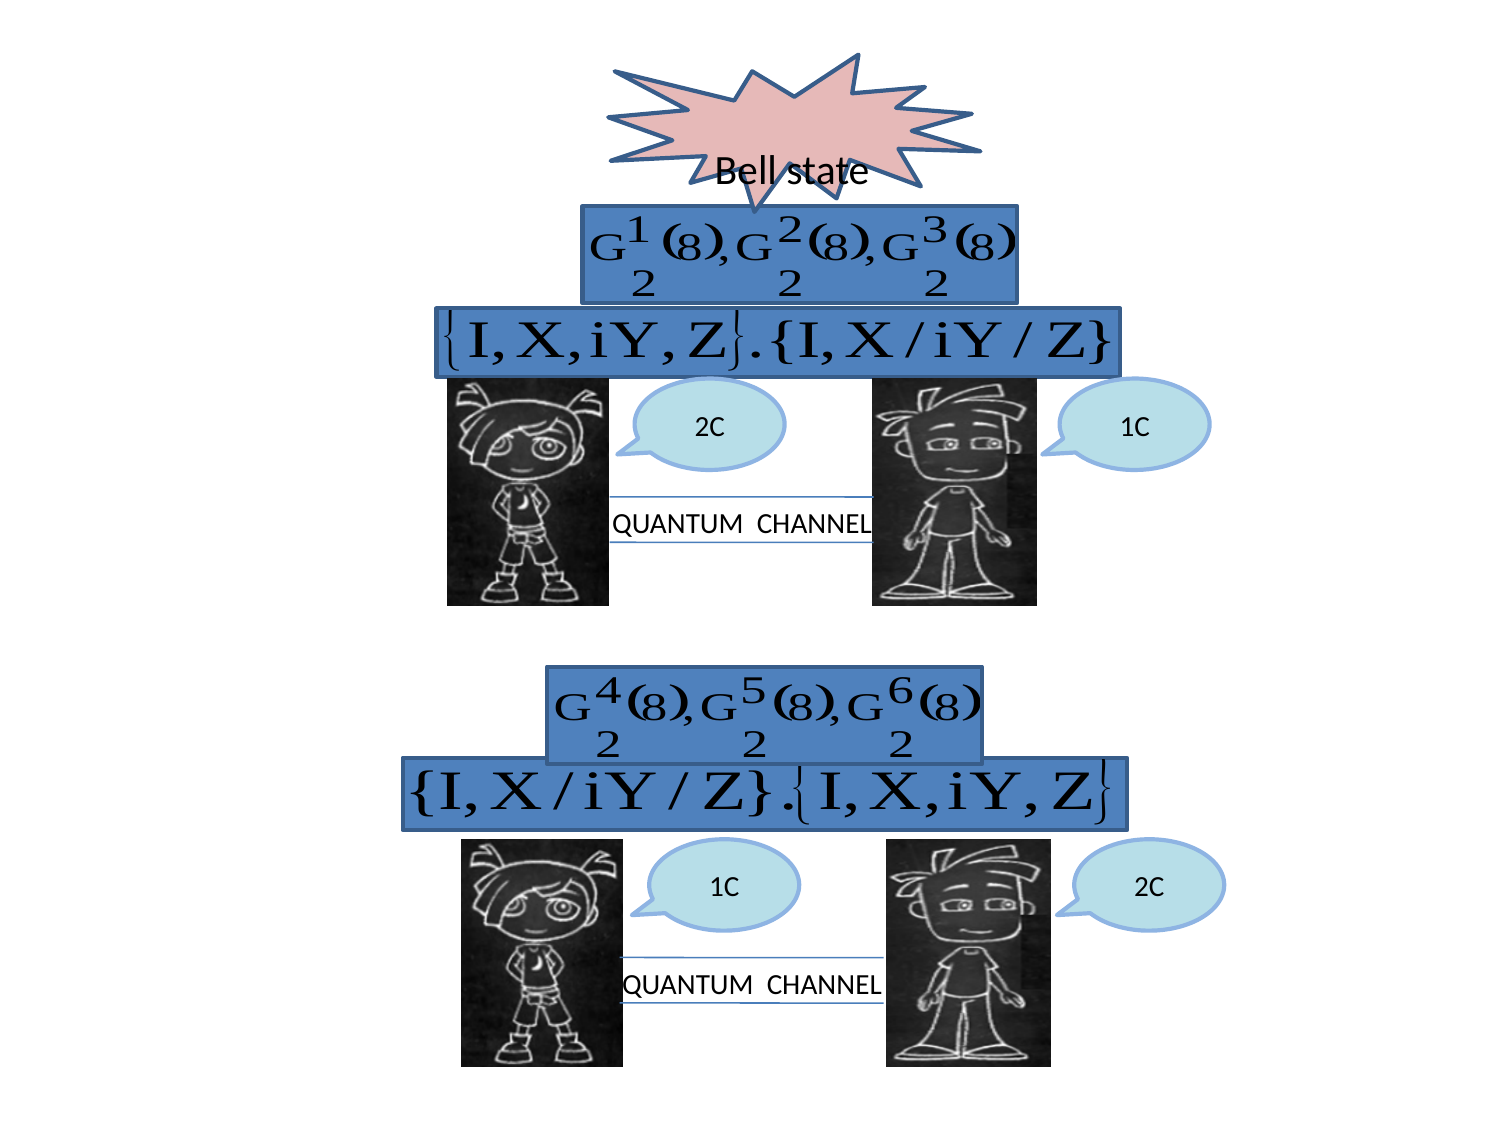

Bell state
2C
1C
QUANTUM CHANNEL
1C
2C
QUANTUM CHANNEL